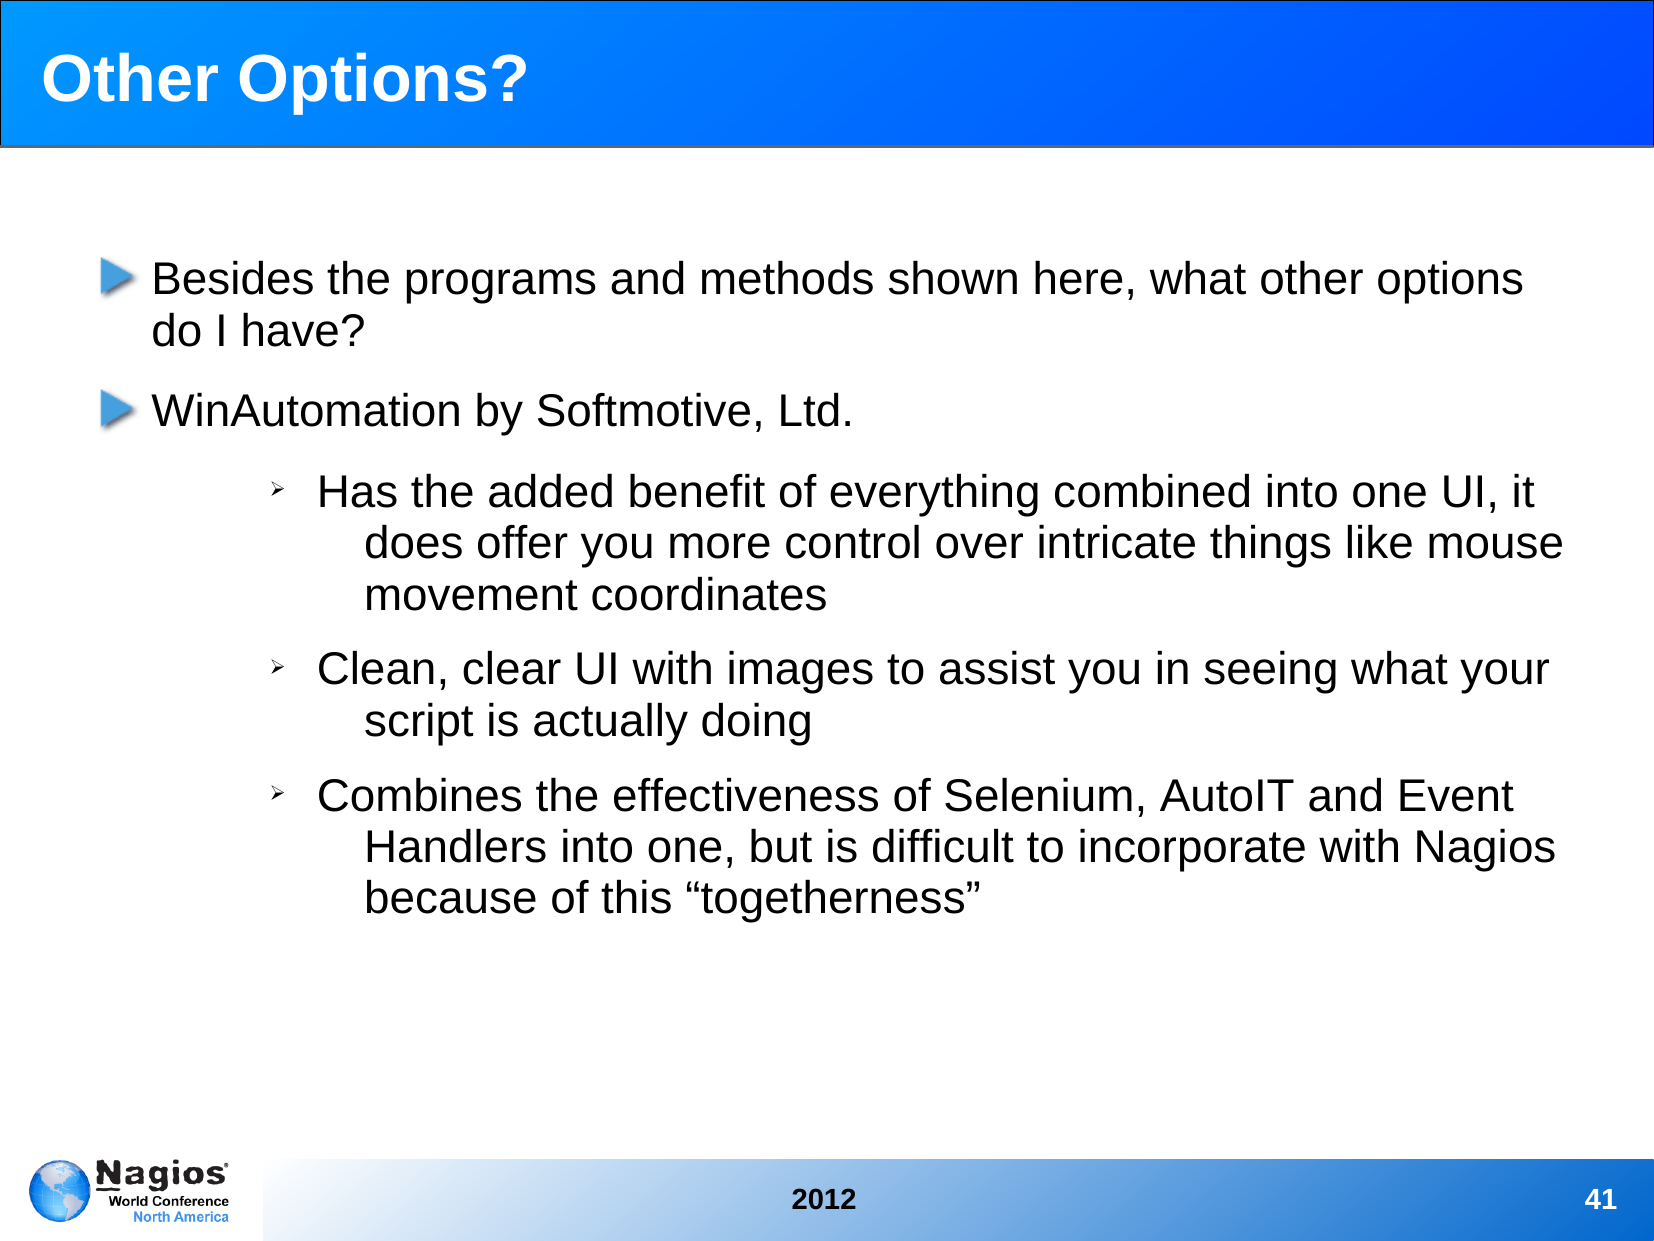

# Other Options?
Besides the programs and methods shown here, what other options do I have?
WinAutomation by Softmotive, Ltd.
Has the added benefit of everything combined into one UI, it does offer you more control over intricate things like mouse movement coordinates
Clean, clear UI with images to assist you in seeing what your script is actually doing
Combines the effectiveness of Selenium, AutoIT and Event Handlers into one, but is difficult to incorporate with Nagios because of this “togetherness”
2011
41